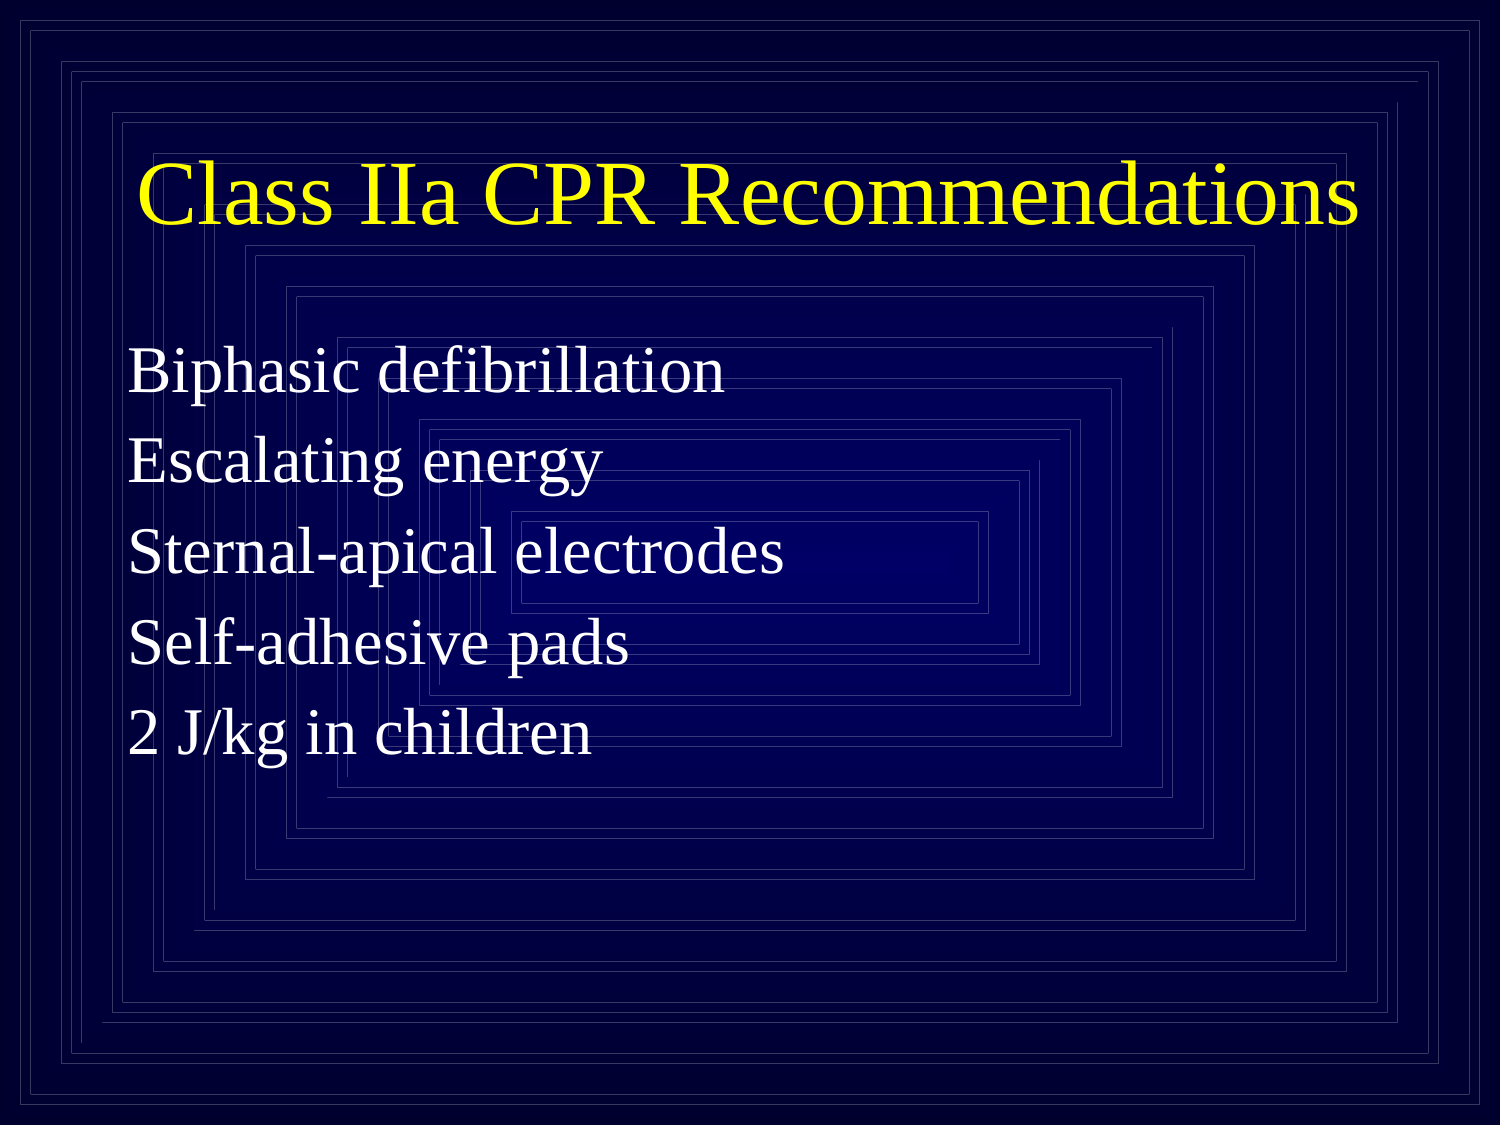

# Class IIa CPR Recommendations
Biphasic defibrillation
Escalating energy
Sternal-apical electrodes
Self-adhesive pads
2 J/kg in children